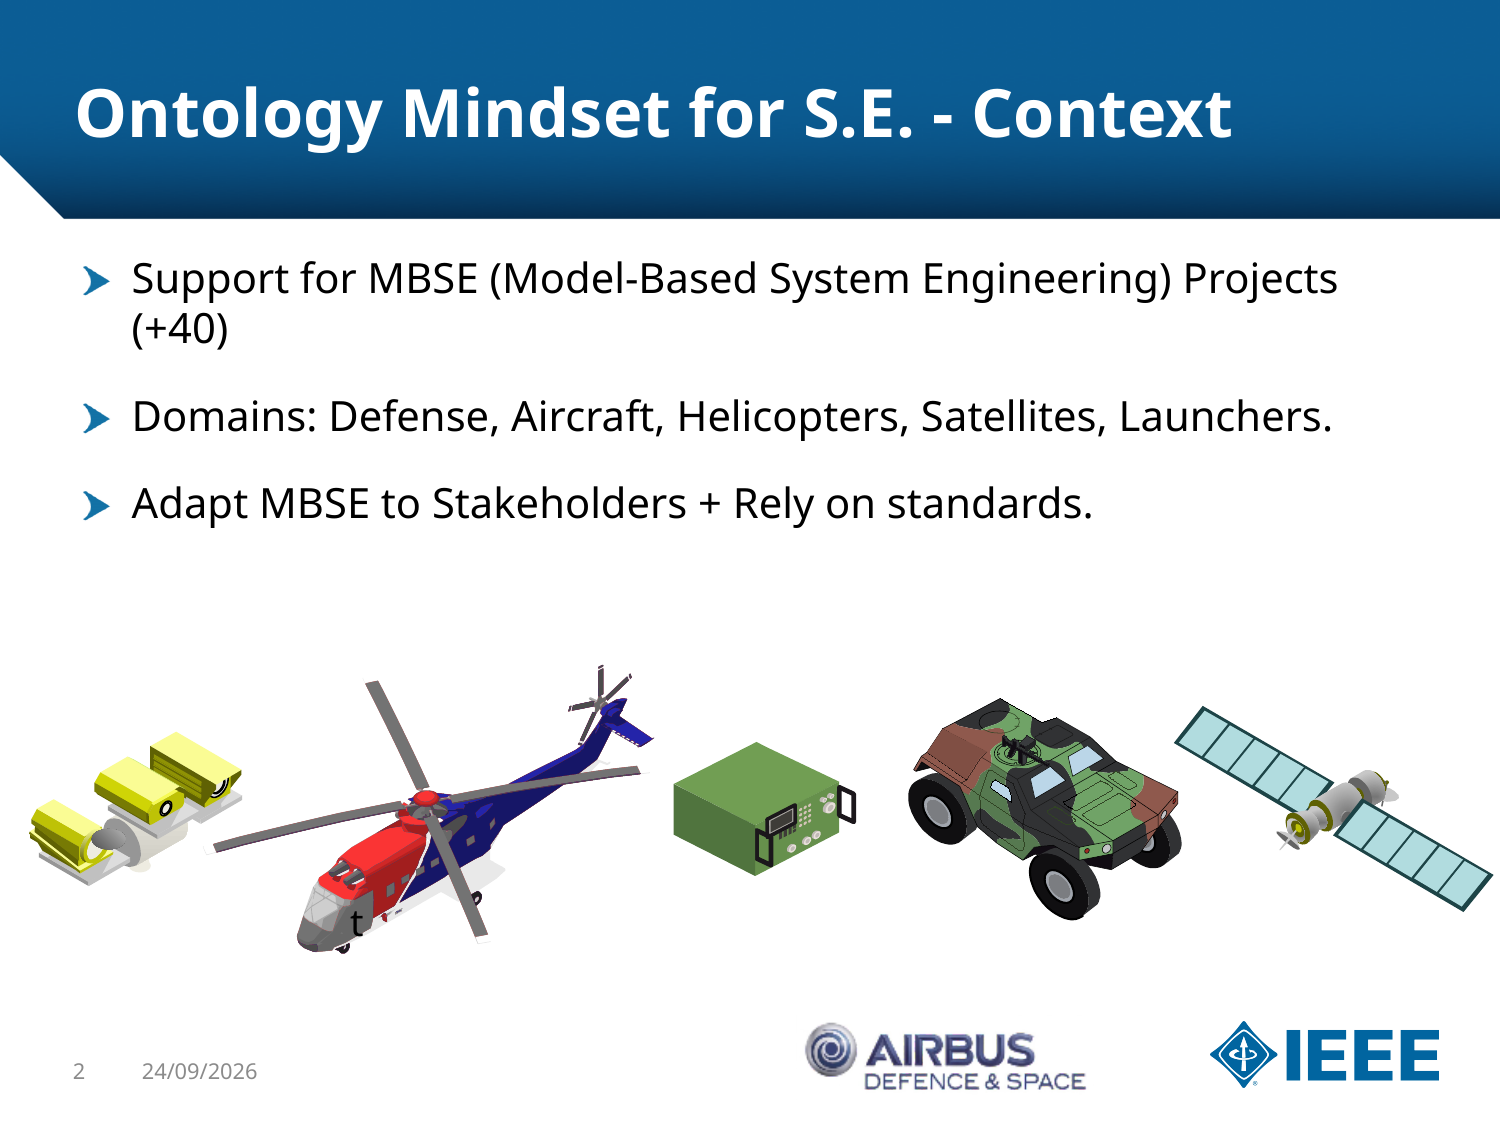

# Ontology Mindset for S.E. - Context
Support for MBSE (Model-Based System Engineering) Projects (+40)
Domains: Defense, Aircraft, Helicopters, Satellites, Launchers.
Adapt MBSE to Stakeholders + Rely on standards.
t